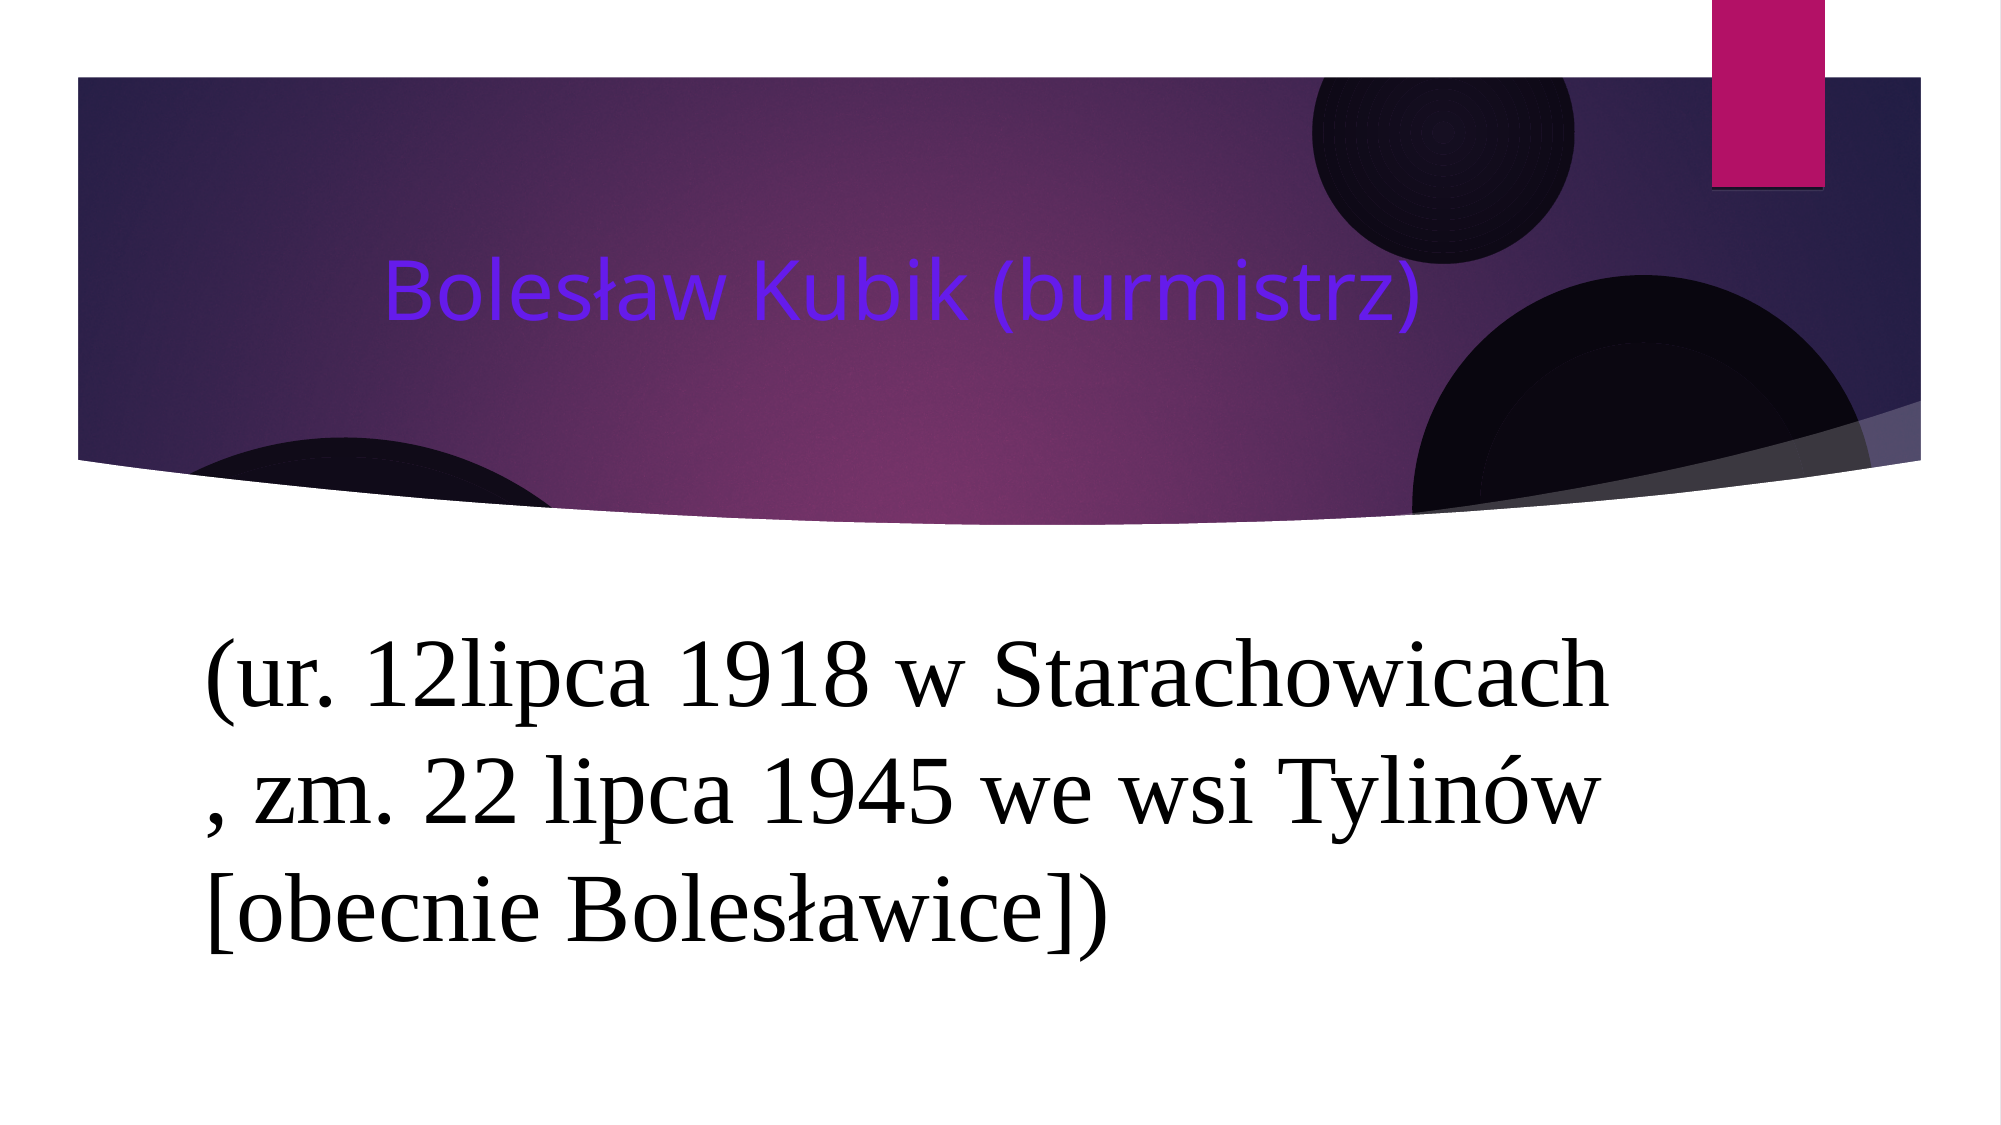

# Bolesław Kubik (burmistrz)
(ur. 12lipca 1918 w Starachowicach, zm. 22 lipca 1945 we wsi Tylinów [obecnie Bolesławice])